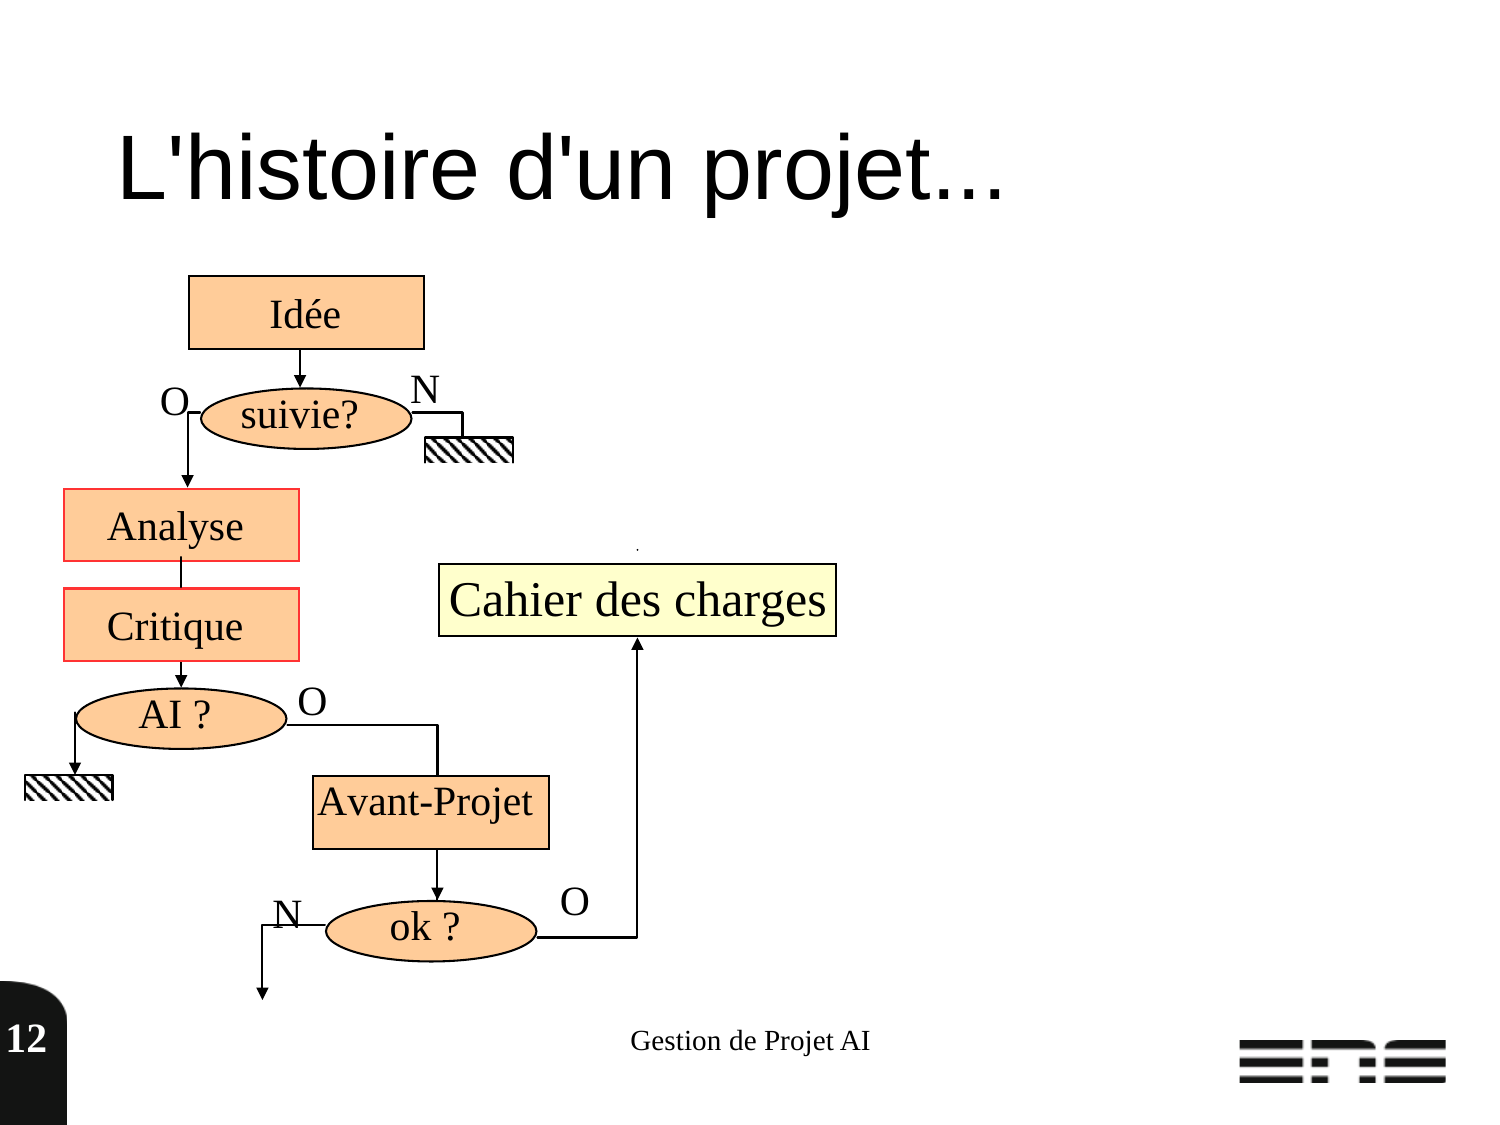

# L'histoire d'un projet...
Idée
N
O
suivie?
Analyse
Cahier des charges
Critique
O
AI ?
Avant-Projet
O
N
ok ?
12
Gestion de Projet AI